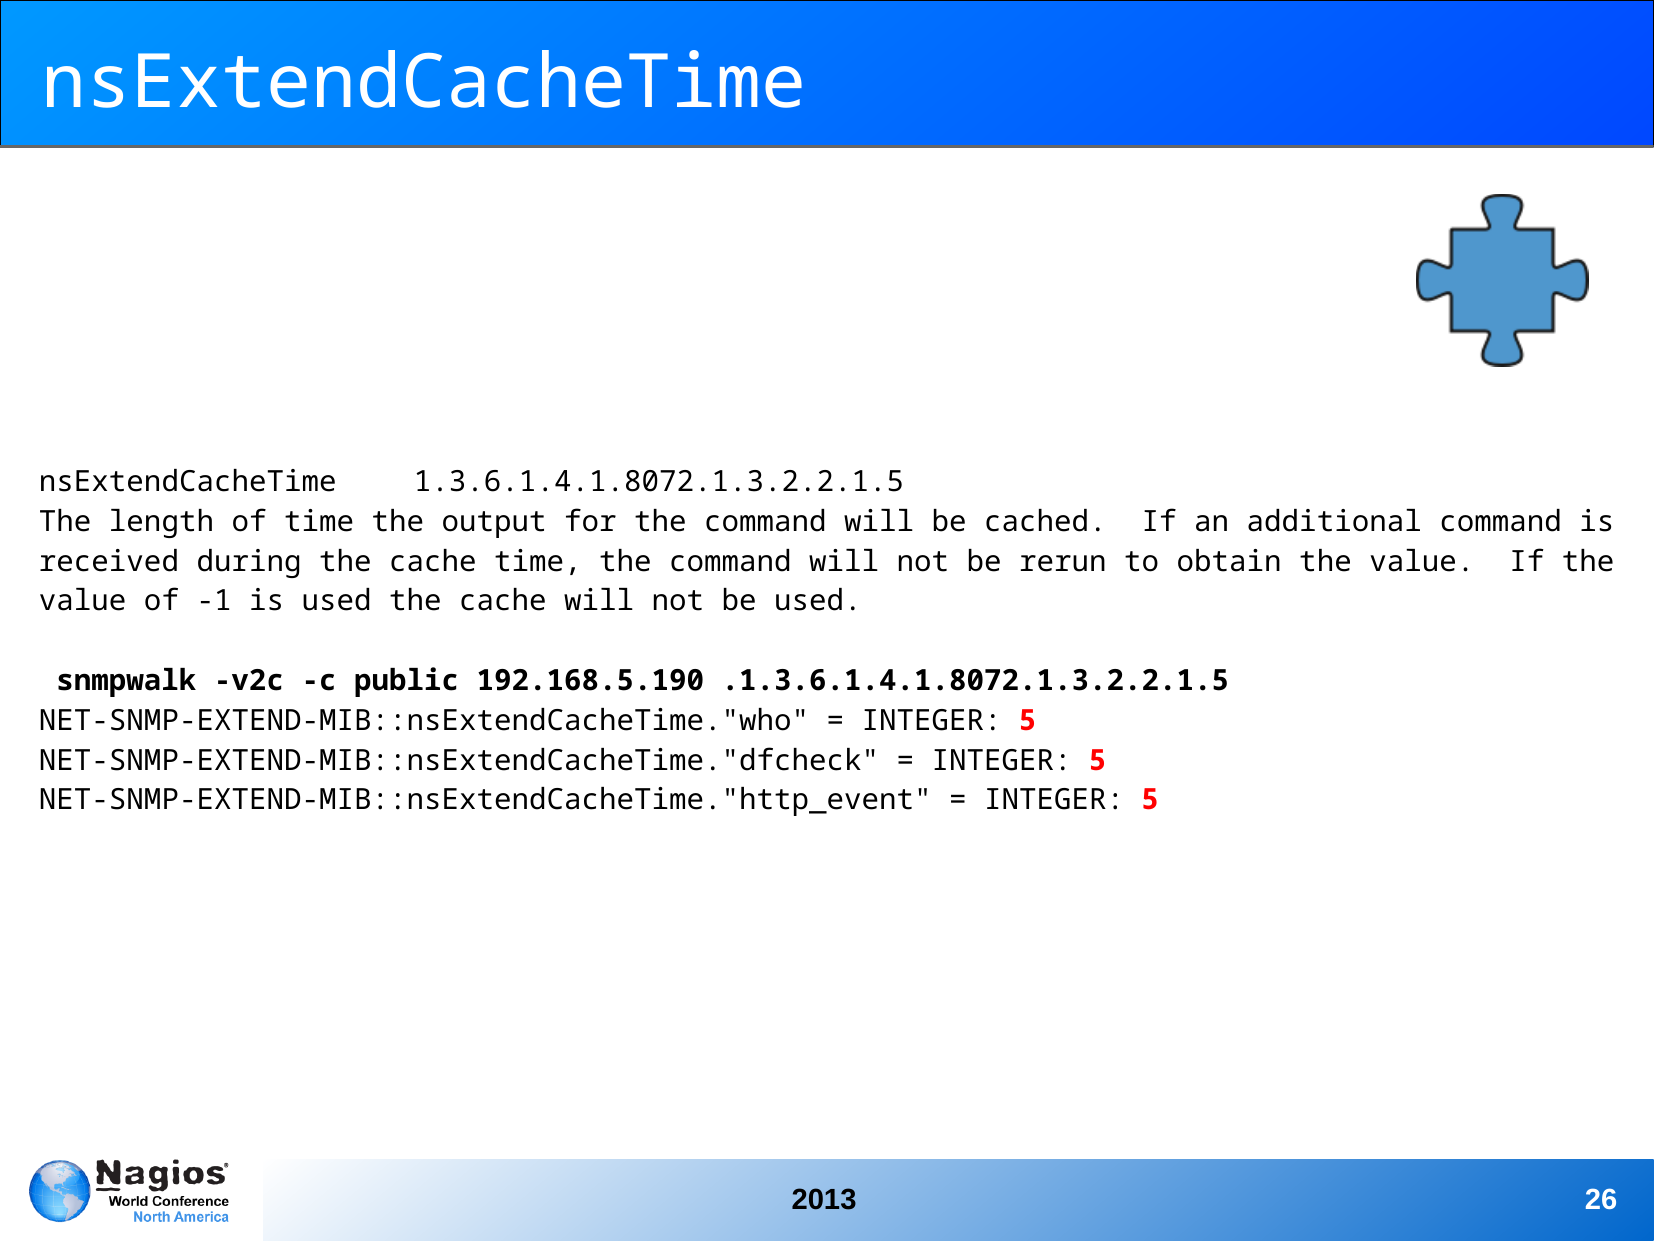

# nsExtendCacheTime
nsExtendCacheTime 	1.3.6.1.4.1.8072.1.3.2.2.1.5
The length of time the output for the command will be cached. If an additional command is received during the cache time, the command will not be rerun to obtain the value. If the value of -1 is used the cache will not be used.
 snmpwalk -v2c -c public 192.168.5.190 .1.3.6.1.4.1.8072.1.3.2.2.1.5
NET-SNMP-EXTEND-MIB::nsExtendCacheTime."who" = INTEGER: 5
NET-SNMP-EXTEND-MIB::nsExtendCacheTime."dfcheck" = INTEGER: 5
NET-SNMP-EXTEND-MIB::nsExtendCacheTime."http_event" = INTEGER: 5
2011
26